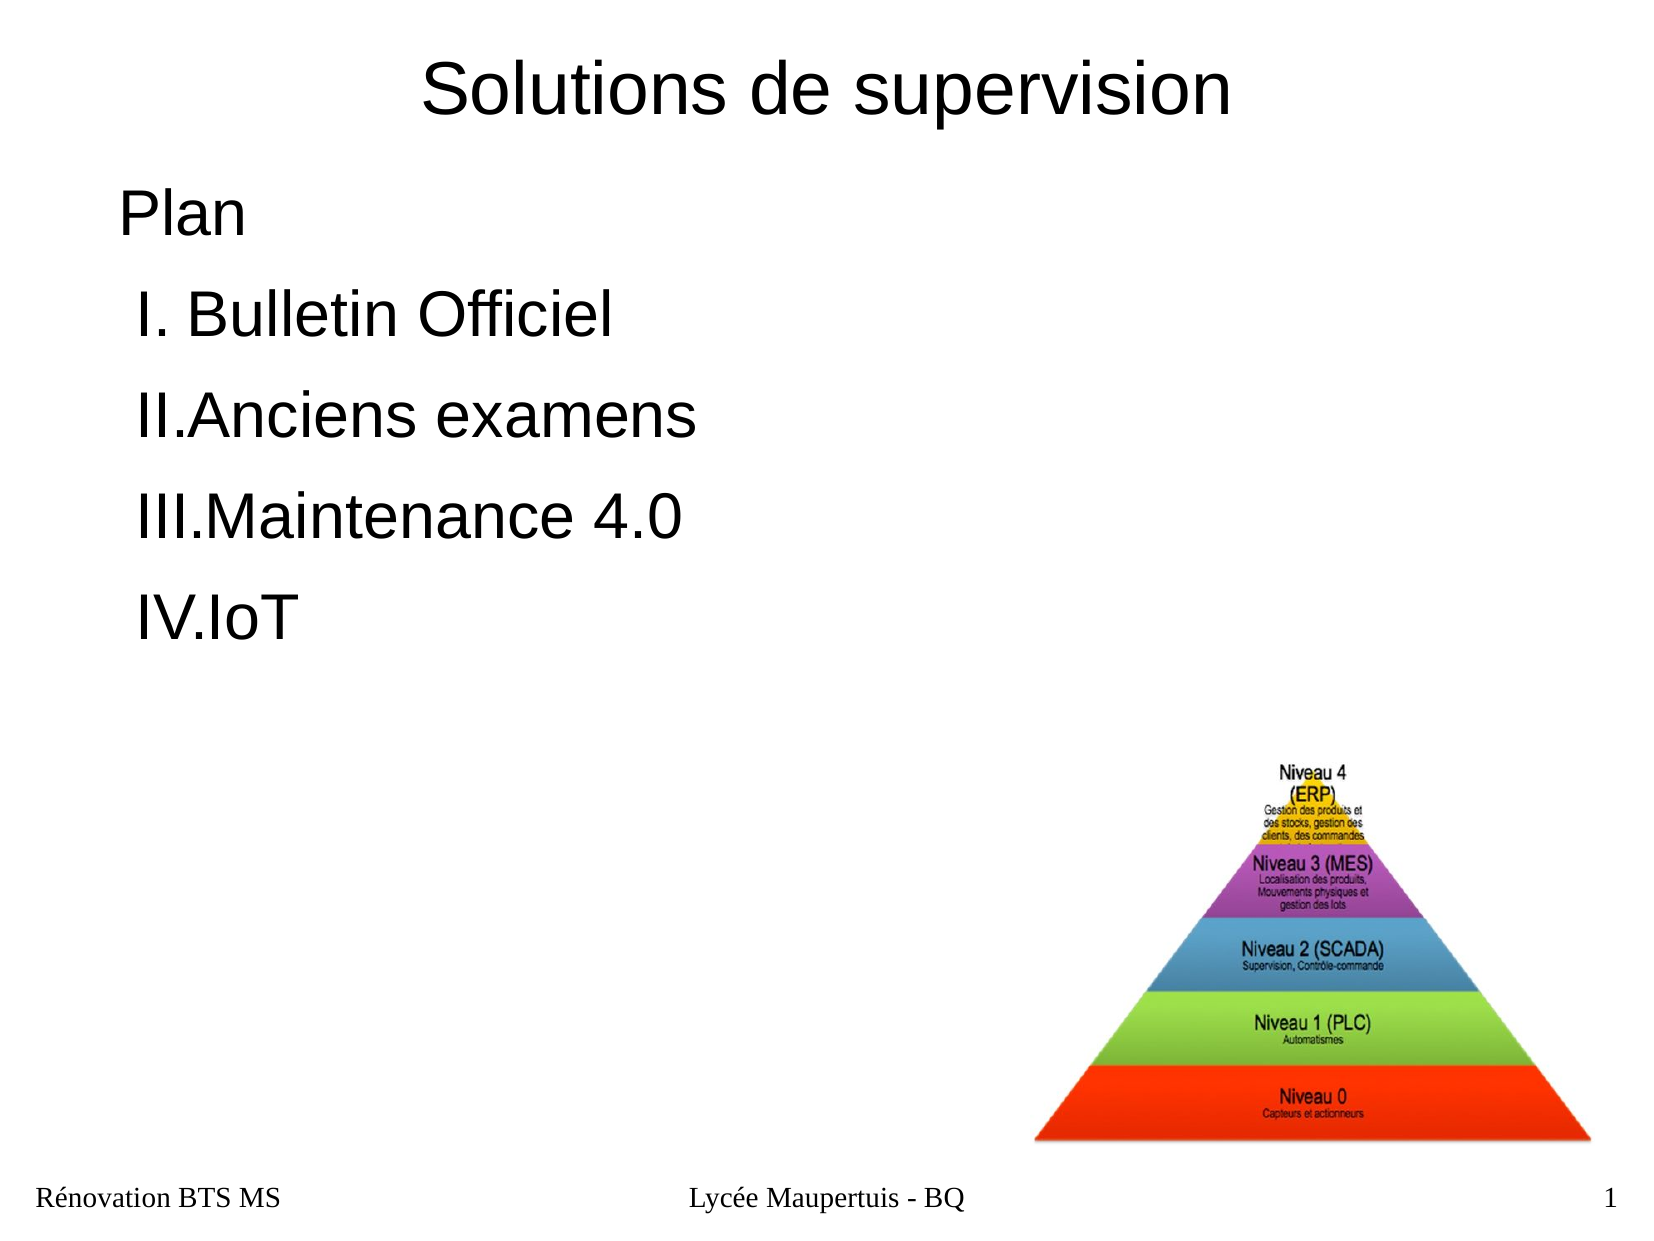

# Solutions de supervision
Plan
Bulletin Officiel
Anciens examens
Maintenance 4.0
IoT
Rénovation BTS MS
Lycée Maupertuis - BQ
1